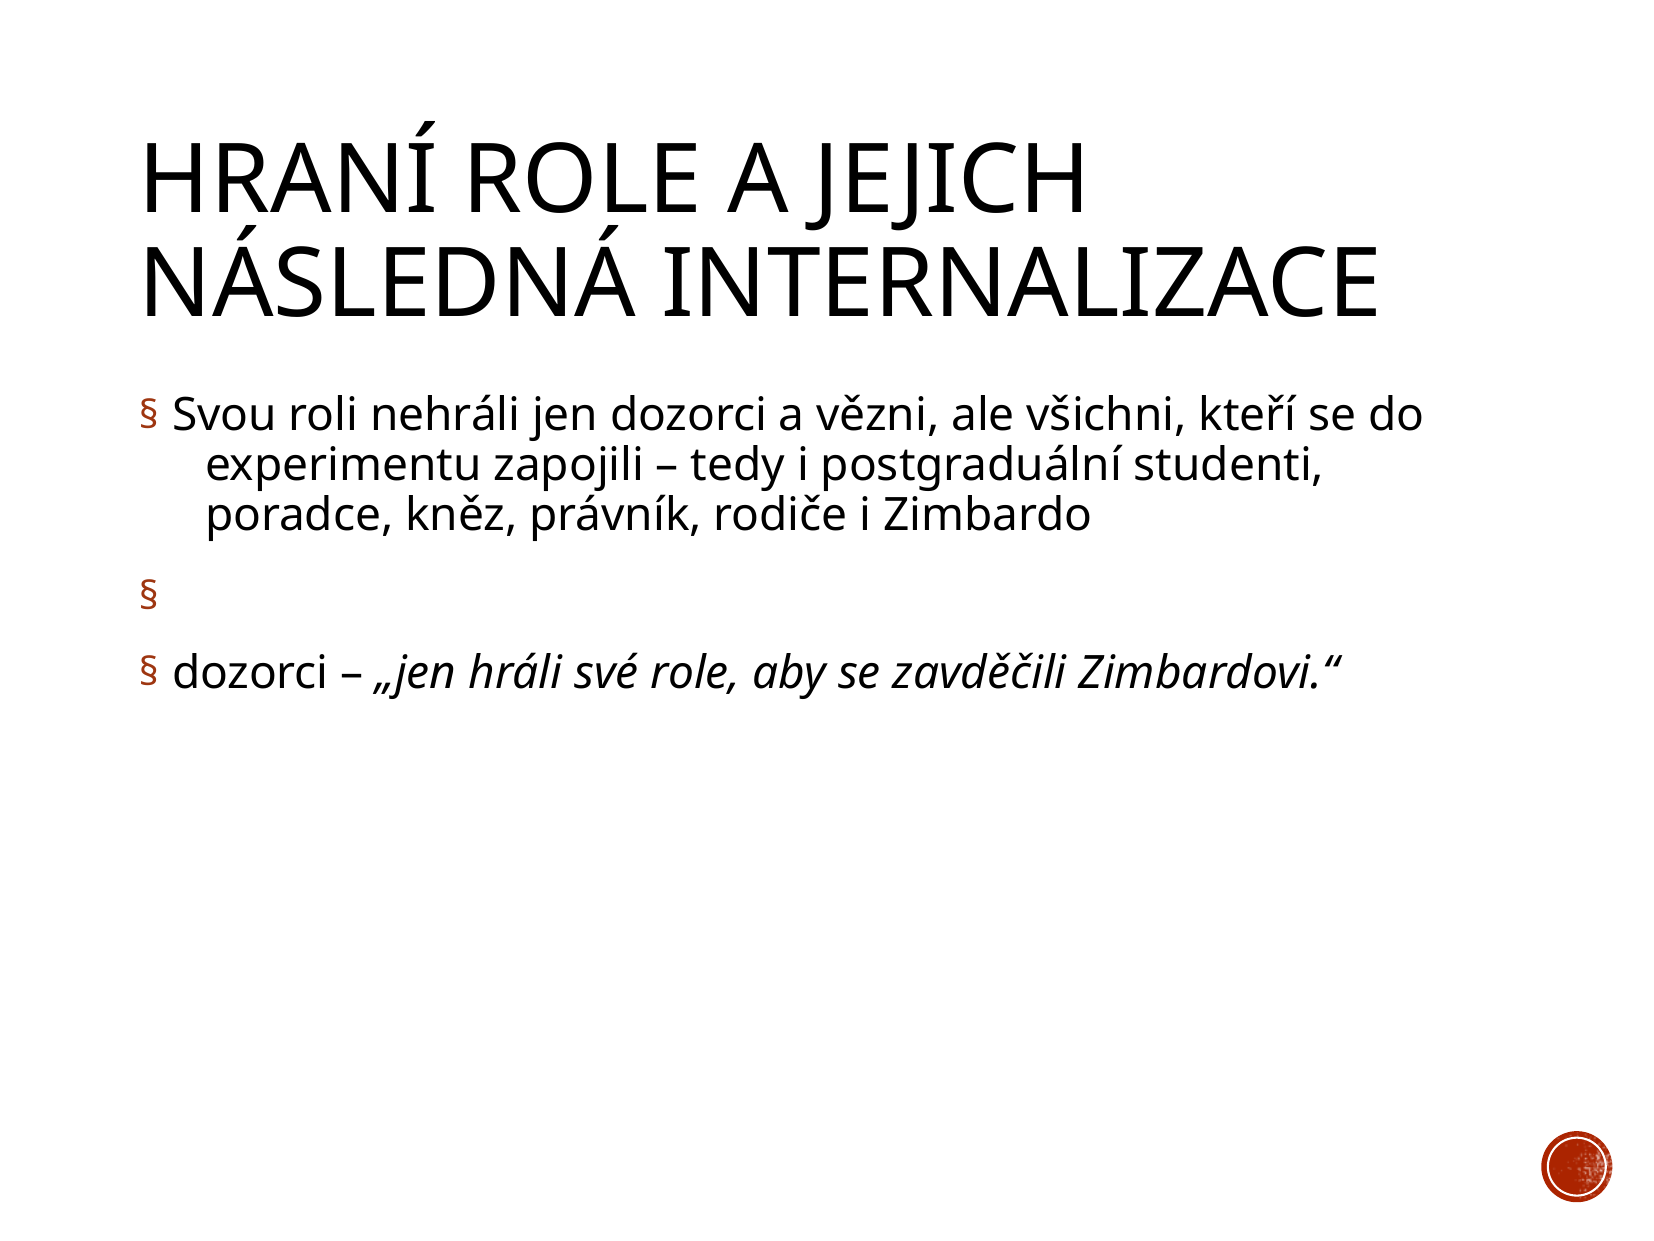

# Hraní role a jejich následná internalizace
Svou roli nehráli jen dozorci a vězni, ale všichni, kteří se do experimentu zapojili – tedy i postgraduální studenti, poradce, kněz, právník, rodiče i Zimbardo
dozorci – „jen hráli své role, aby se zavděčili Zimbardovi.“